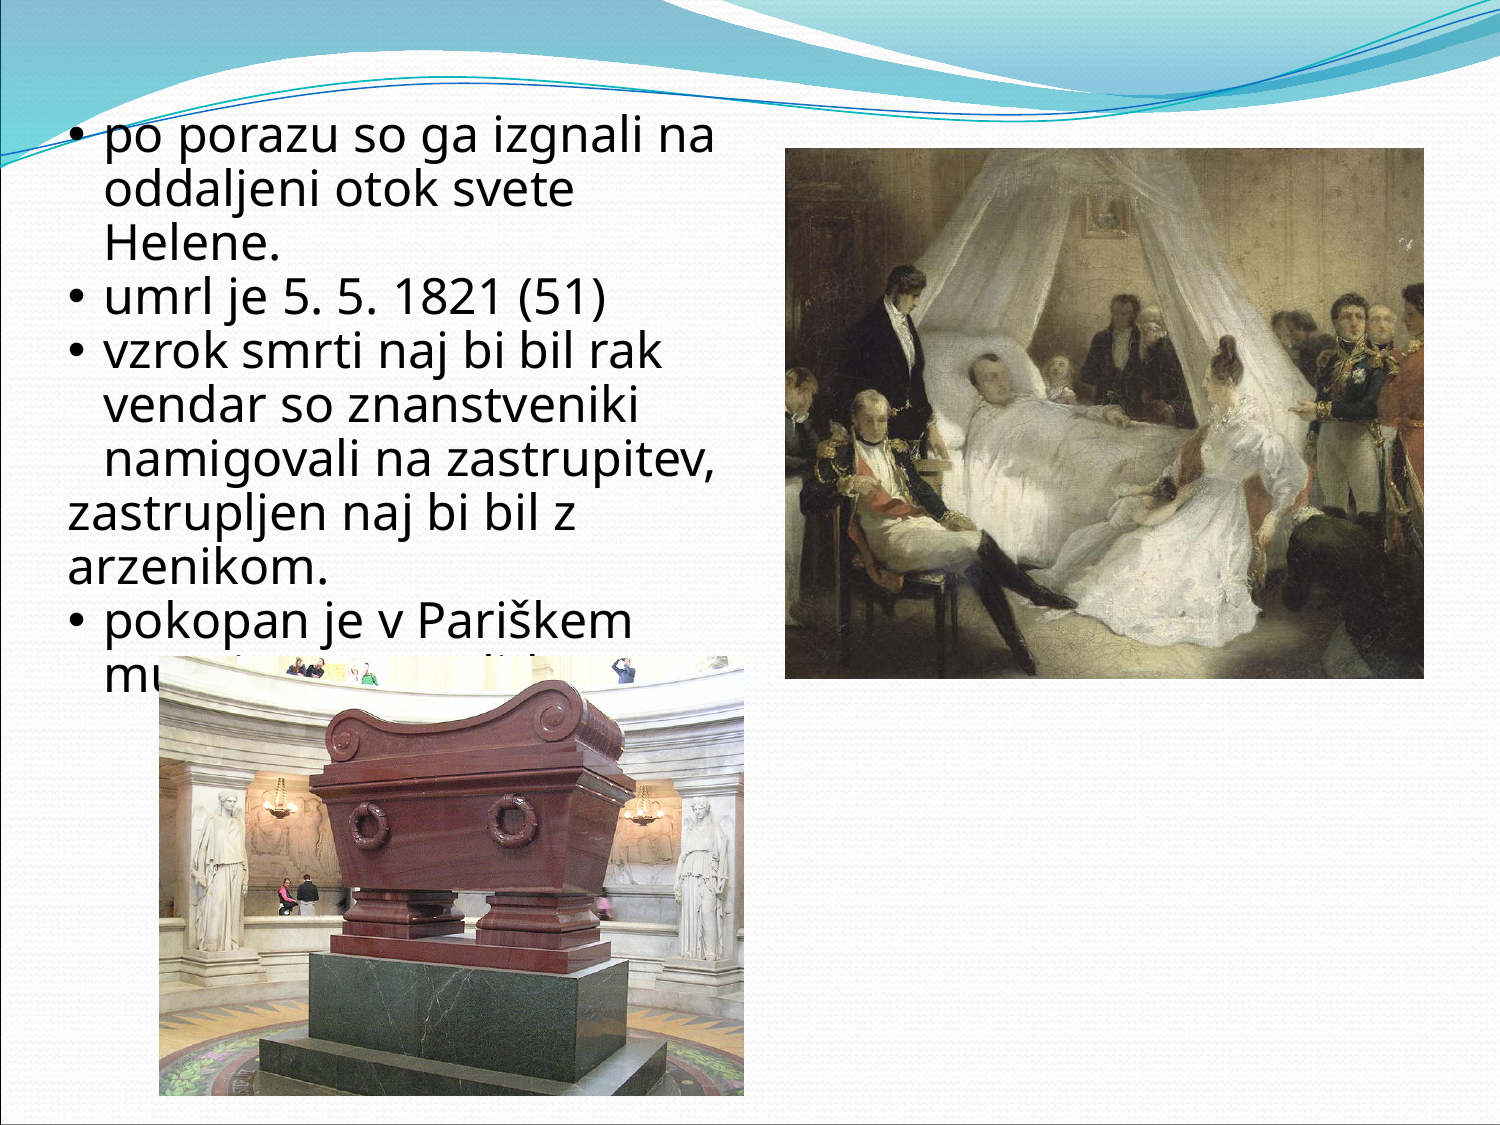

po porazu so ga izgnali na oddaljeni otok svete Helene.
umrl je 5. 5. 1821 (51)
vzrok smrti naj bi bil rak vendar so znanstveniki namigovali na zastrupitev,
zastrupljen naj bi bil z arzenikom.
pokopan je v Pariškem muzeju Les Invalides